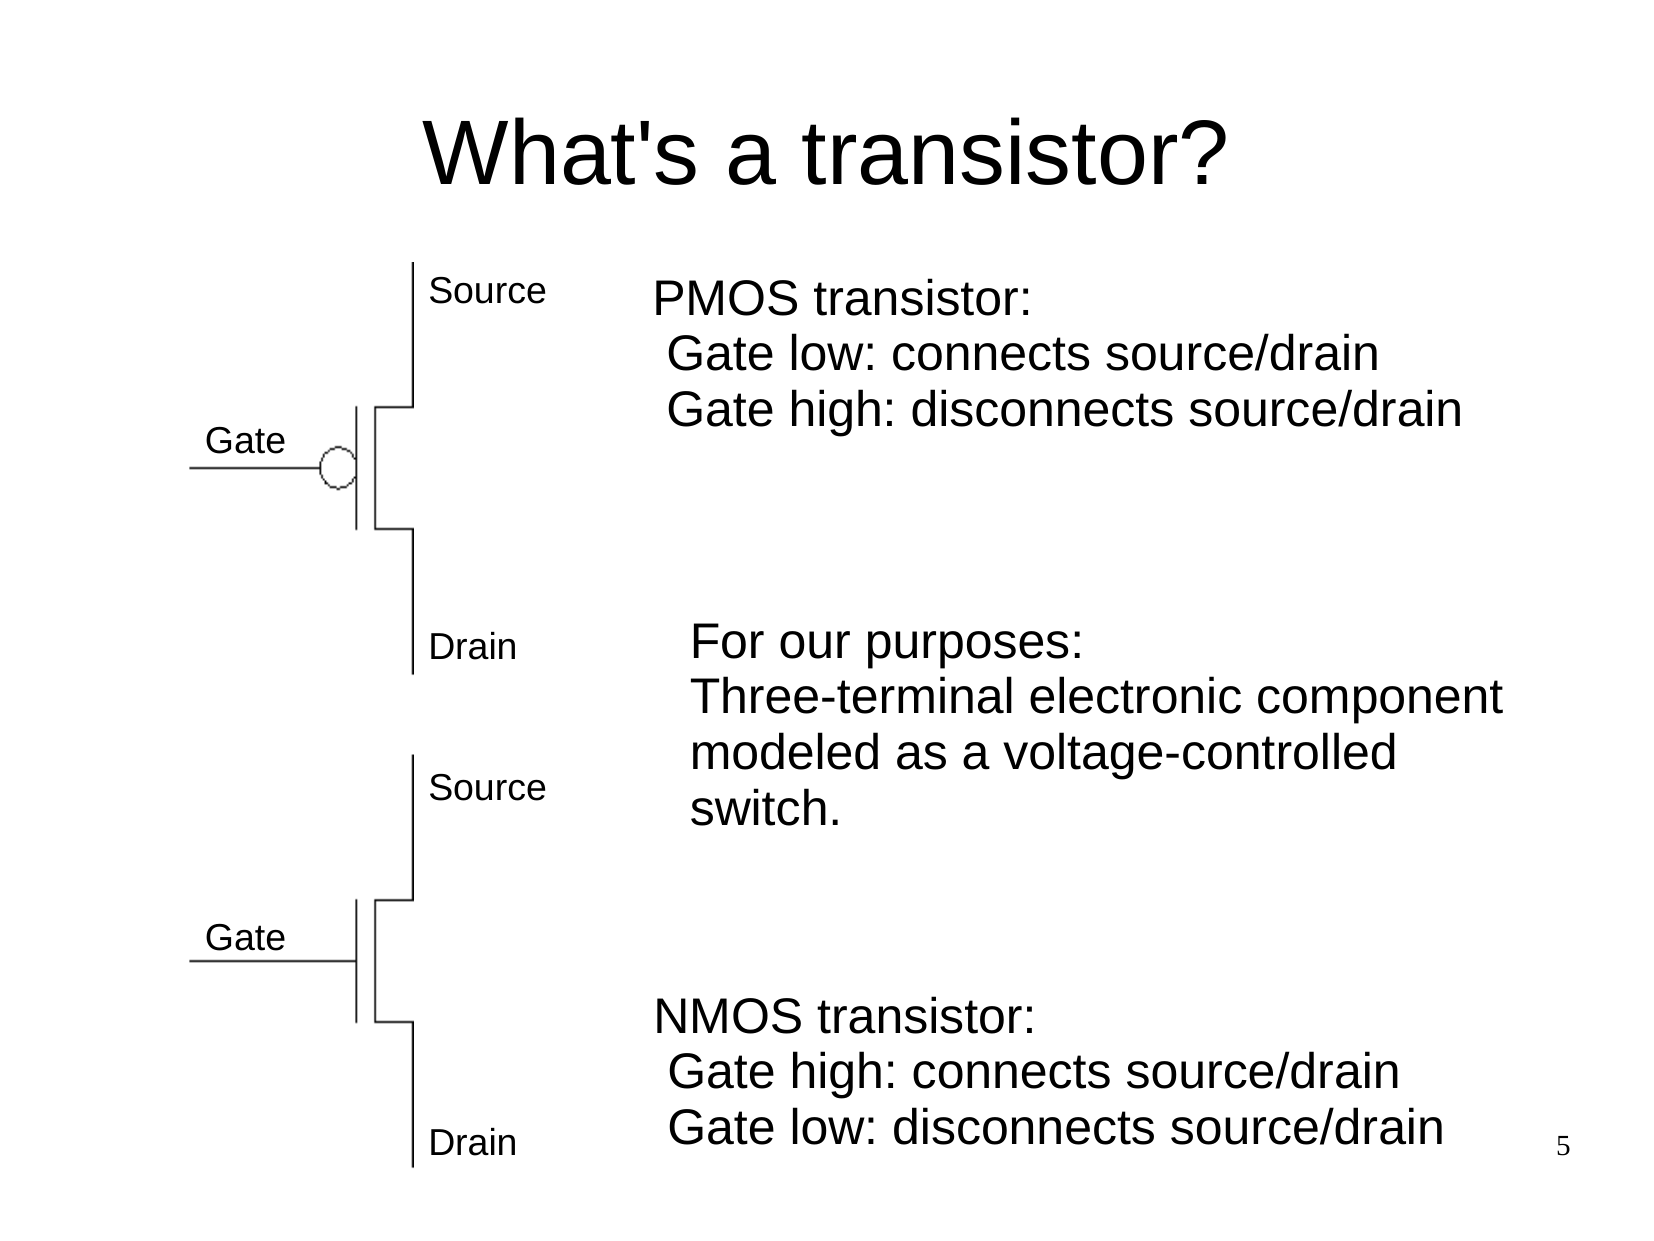

# What's a transistor?
Source
PMOS transistor:
 Gate low: connects source/drain
 Gate high: disconnects source/drain
Gate
For our purposes:
Three-terminal electronic component modeled as a voltage-controlled switch.
Drain
Source
Gate
NMOS transistor:
 Gate high: connects source/drain
 Gate low: disconnects source/drain
Drain
5